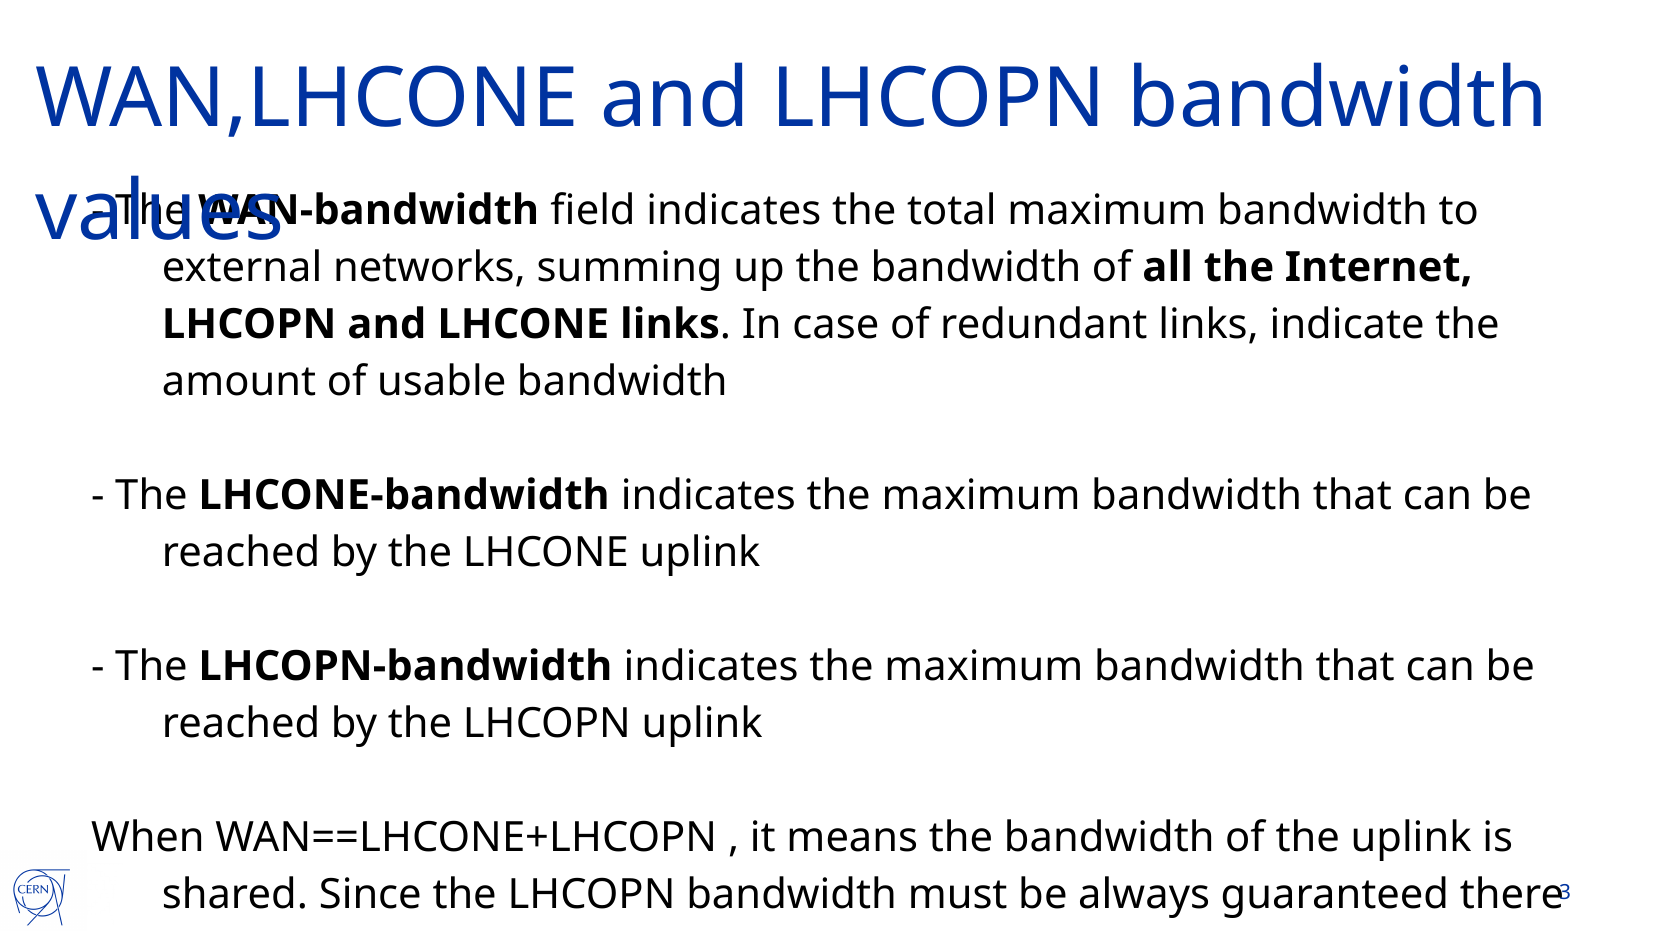

# WAN,LHCONE and LHCOPN bandwidth values
- The WAN-bandwidth field indicates the total maximum bandwidth to external networks, summing up the bandwidth of all the Internet, LHCOPN and LHCONE links. In case of redundant links, indicate the amount of usable bandwidth
- The LHCONE-bandwidth indicates the maximum bandwidth that can be reached by the LHCONE uplink
- The LHCOPN-bandwidth indicates the maximum bandwidth that can be reached by the LHCOPN uplink
When WAN==LHCONE+LHCOPN , it means the bandwidth of the uplink is shared. Since the LHCOPN bandwidth must be always guaranteed there should not be any ambiguity.
3